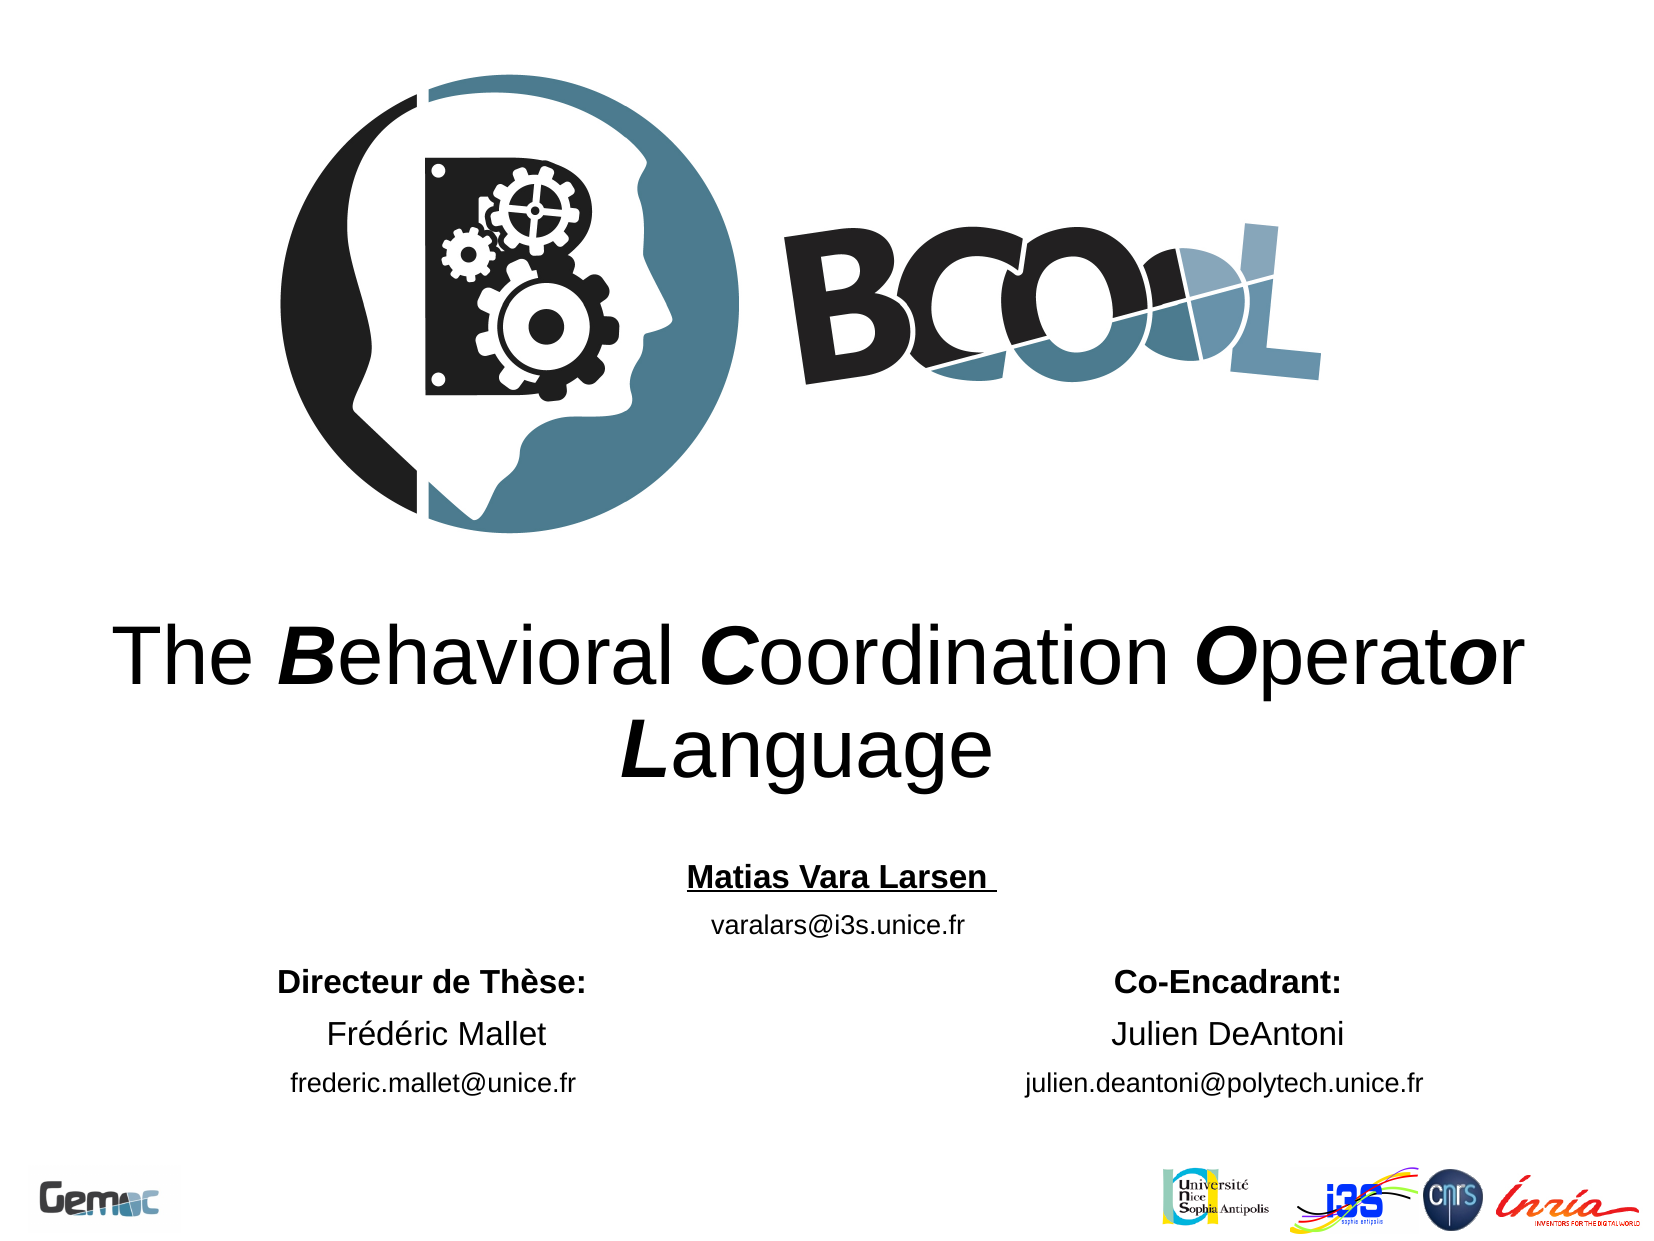

# The Behavioral Coordination Operator Language
Matias Vara Larsen
varalars@i3s.unice.fr
Directeur de Thèse:
Frédéric Mallet
frederic.mallet@unice.fr
Co-Encadrant:
Julien DeAntoni
julien.deantoni@polytech.unice.fr